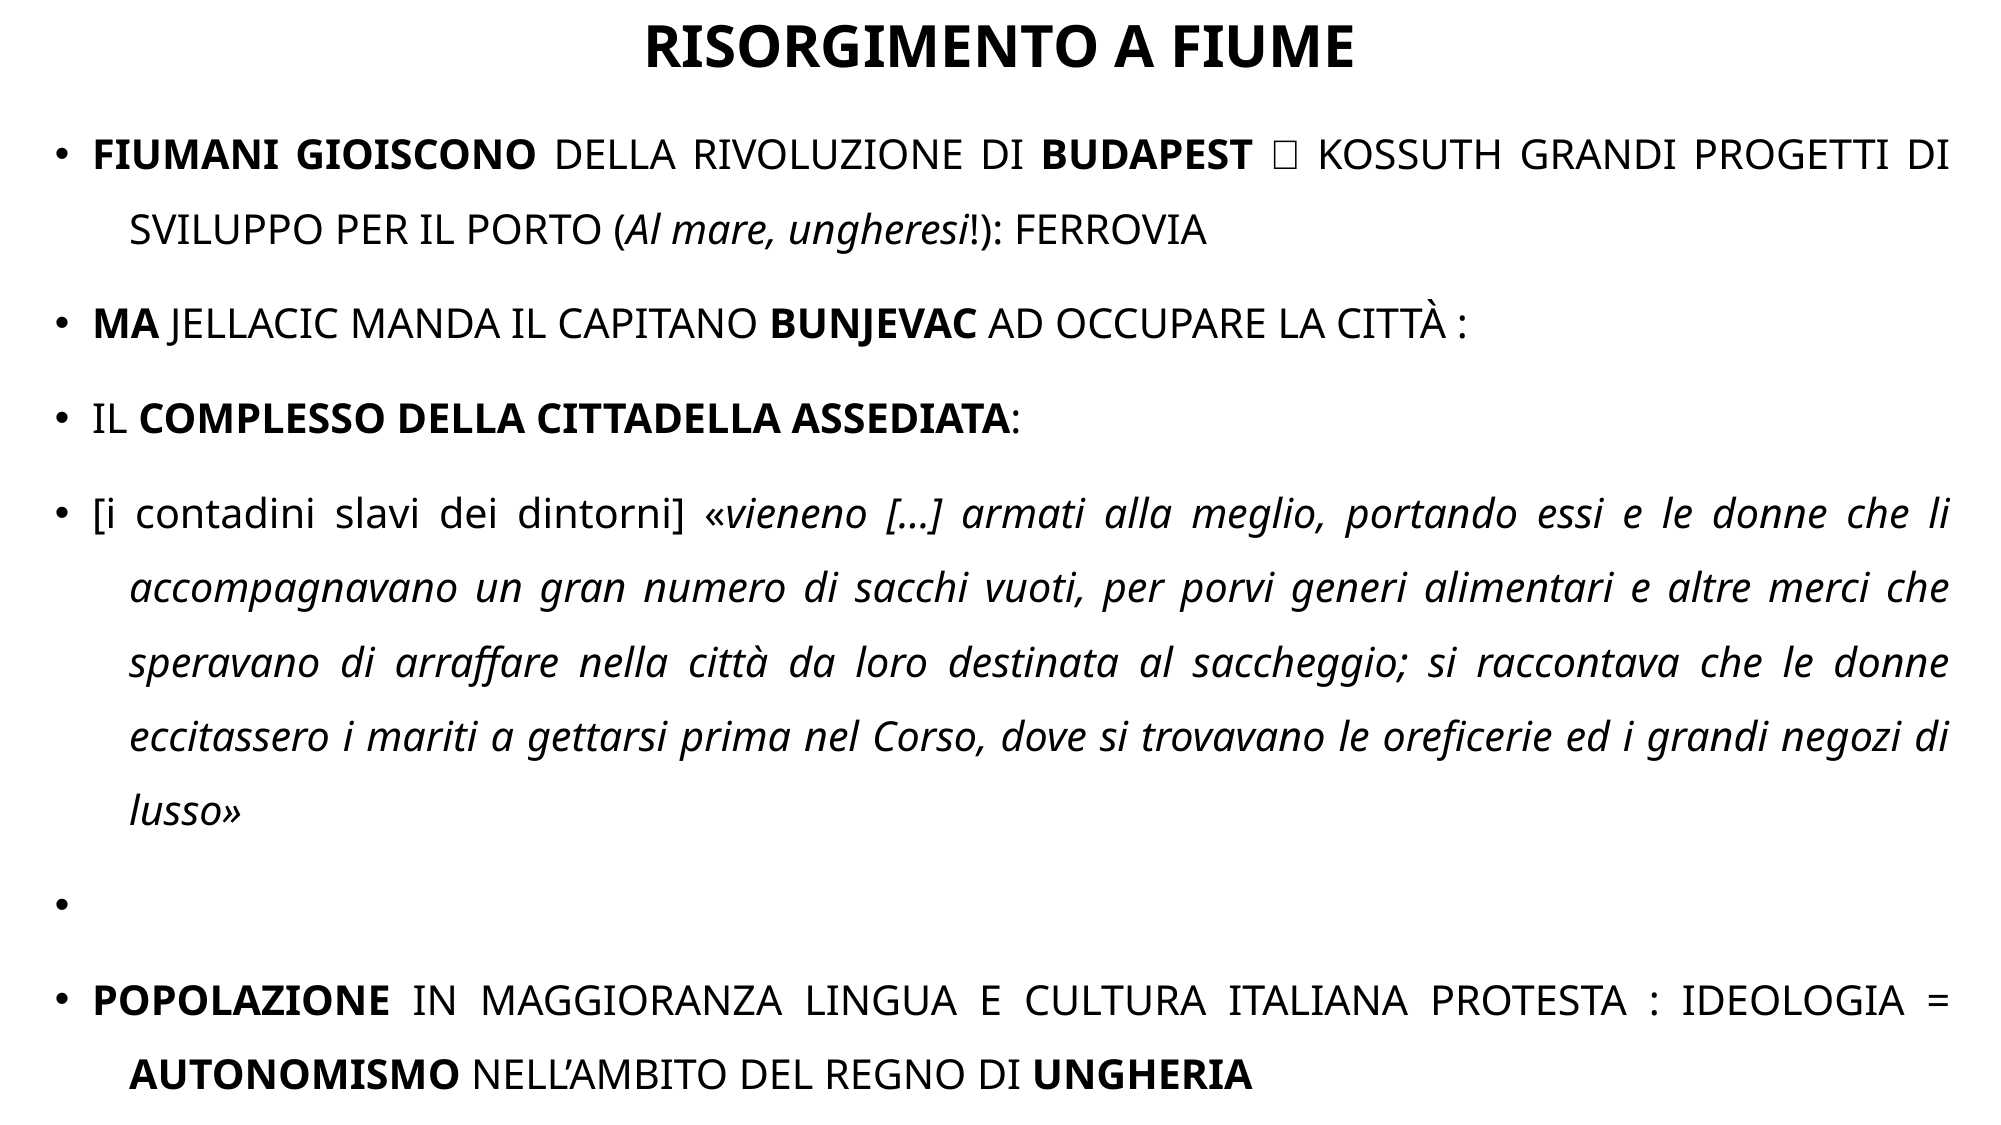

# RISORGIMENTO A FIUME
FIUMANI GIOISCONO DELLA RIVOLUZIONE DI BUDAPEST  KOSSUTH GRANDI PROGETTI DI SVILUPPO PER IL PORTO (Al mare, ungheresi!): FERROVIA
MA JELLACIC MANDA IL CAPITANO BUNJEVAC AD OCCUPARE LA CITTÀ :
IL COMPLESSO DELLA CITTADELLA ASSEDIATA:
[i contadini slavi dei dintorni] «vieneno [...] armati alla meglio, portando essi e le donne che li accompagnavano un gran numero di sacchi vuoti, per porvi generi alimentari e altre merci che speravano di arraffare nella città da loro destinata al saccheggio; si raccontava che le donne eccitassero i mariti a gettarsi prima nel Corso, dove si trovavano le oreficerie ed i grandi negozi di lusso»
POPOLAZIONE IN MAGGIORANZA LINGUA E CULTURA ITALIANA PROTESTA : IDEOLOGIA = AUTONOMISMO NELL’AMBITO DEL REGNO DI UNGHERIA